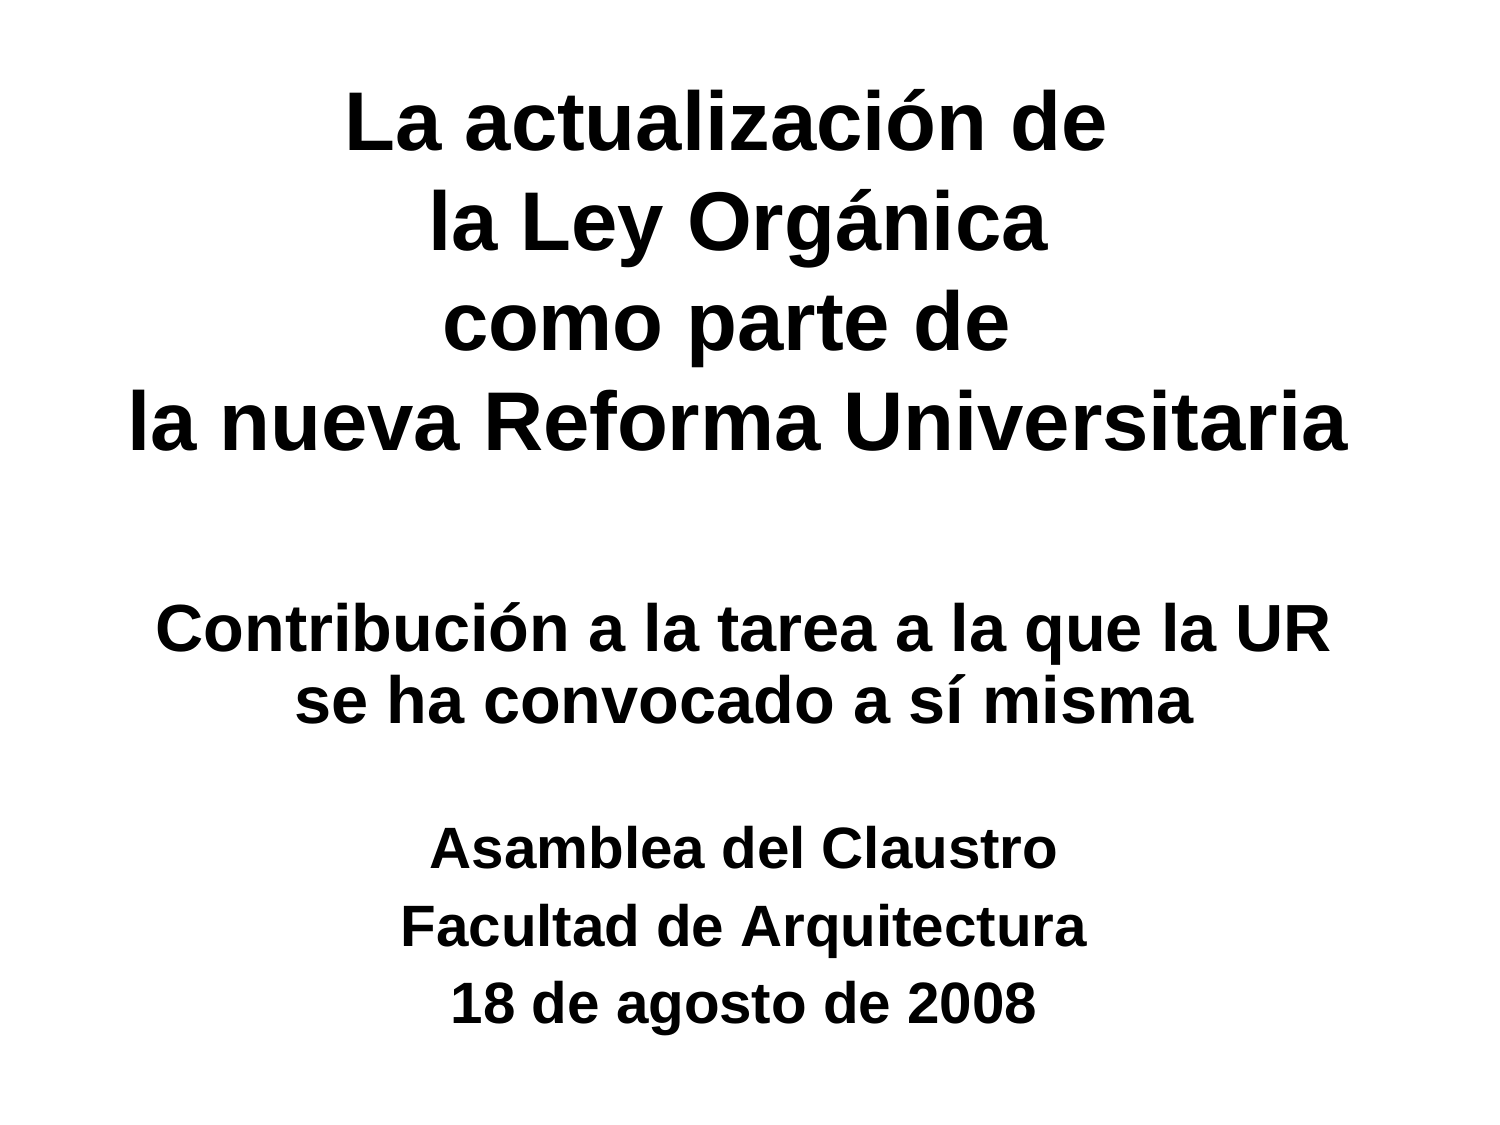

# La actualización de la Ley Orgánica como parte de la nueva Reforma Universitaria
Contribución a la tarea a la que la UR se ha convocado a sí misma
Asamblea del Claustro
Facultad de Arquitectura
18 de agosto de 2008